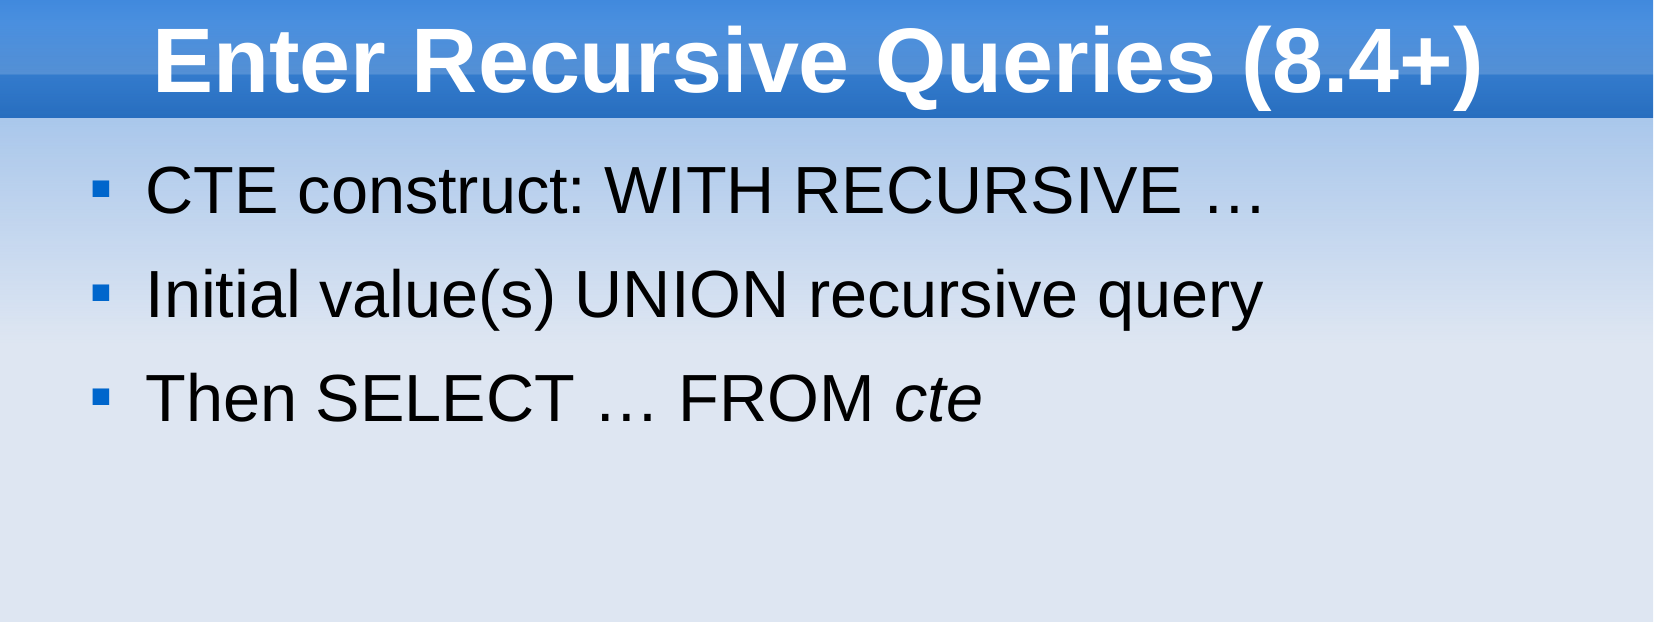

# Enter Recursive Queries (8.4+)
CTE construct: WITH RECURSIVE …
Initial value(s) UNION recursive query
Then SELECT … FROM cte